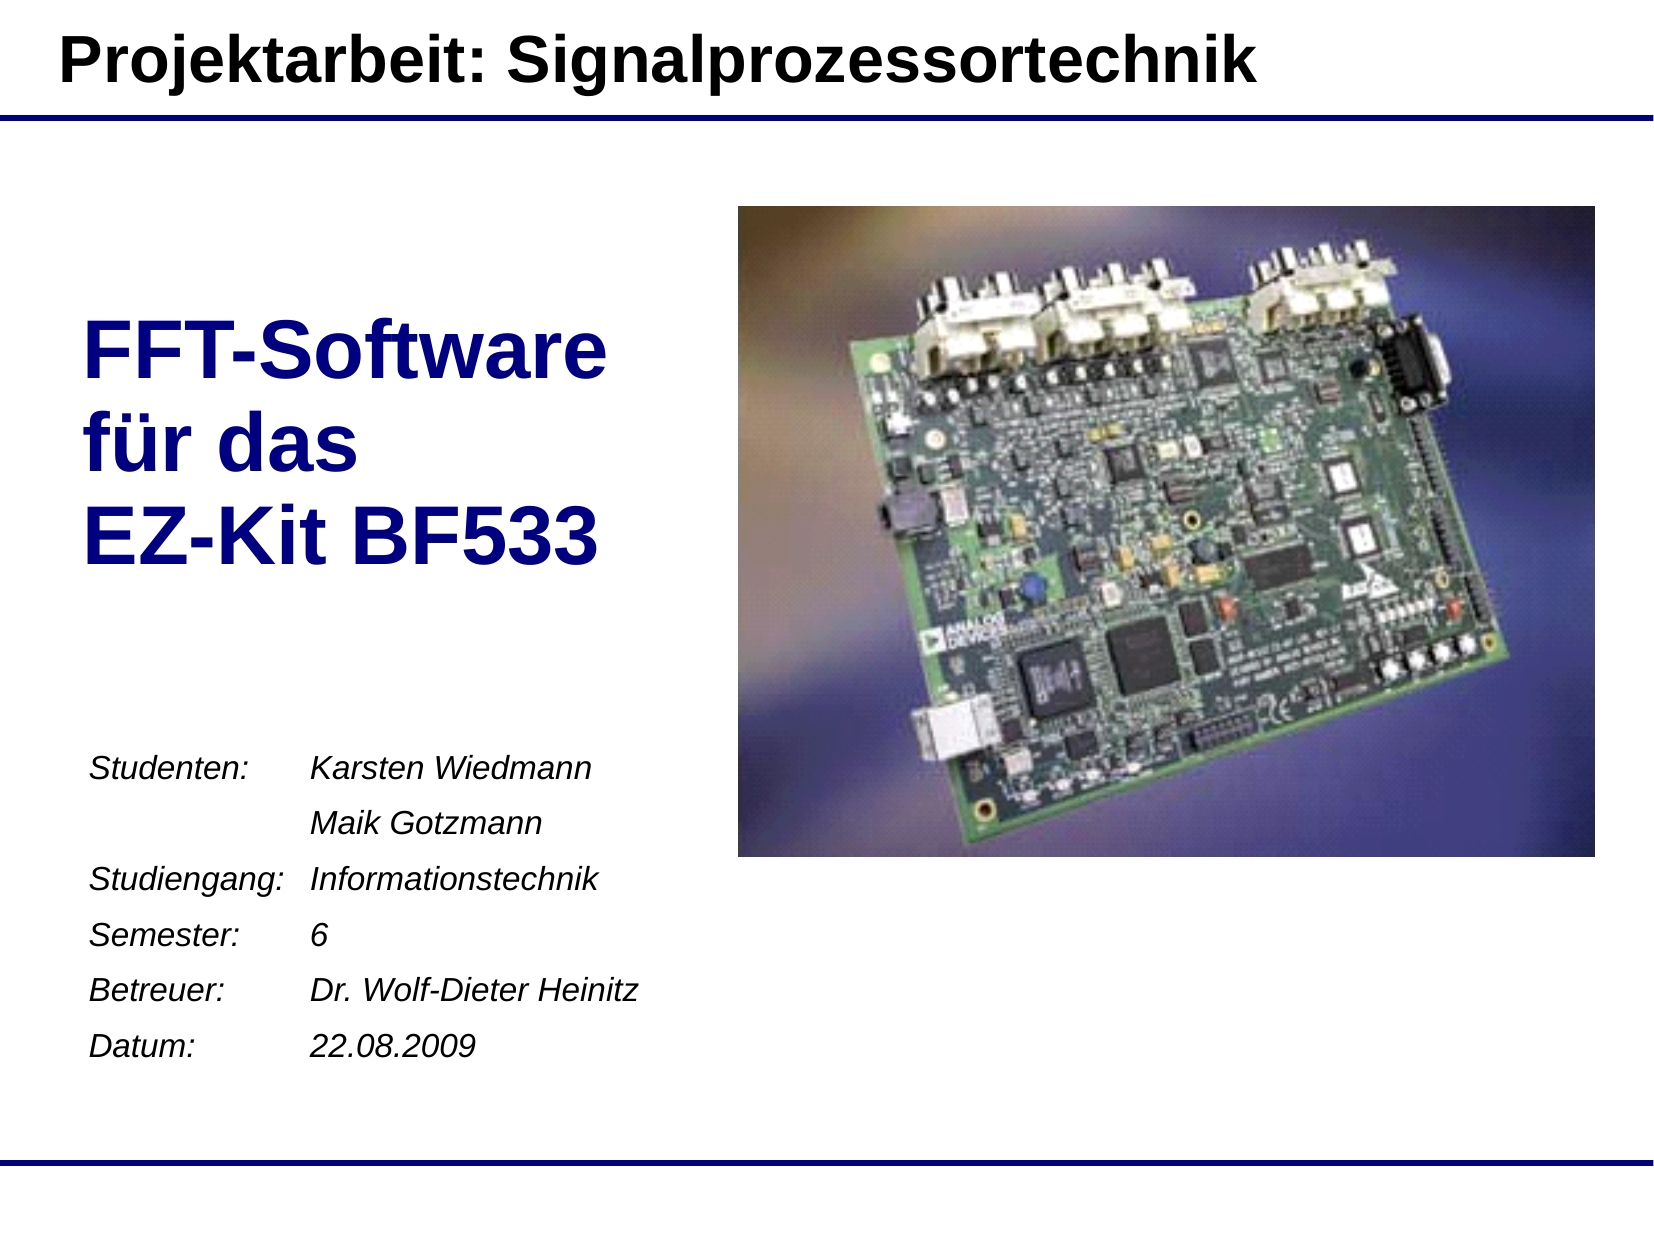

# Projektarbeit: Signalprozessortechnik
FFT-Software
für das
EZ-Kit BF533
Studenten:	Karsten Wiedmann
			Maik Gotzmann
Studiengang:	Informationstechnik
Semester:	6
Betreuer:		Dr. Wolf-Dieter Heinitz
Datum:		22.08.2009